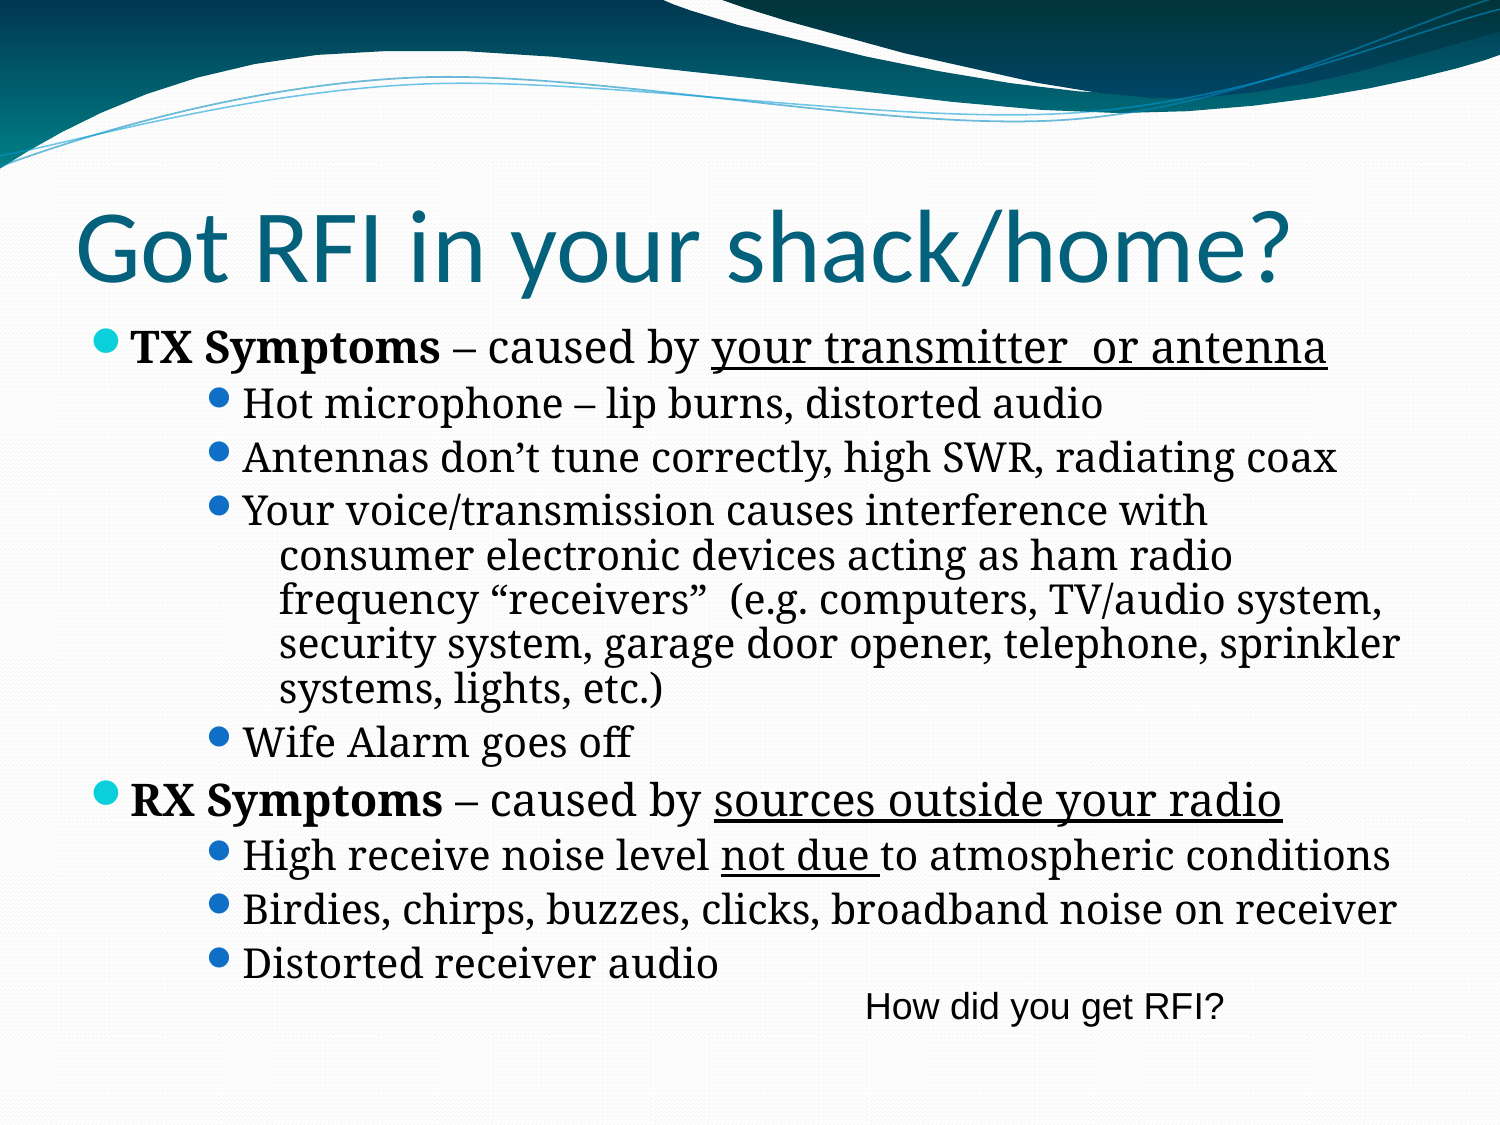

# Got RFI in your shack/home?
TX Symptoms – caused by your transmitter or antenna
Hot microphone – lip burns, distorted audio
Antennas don’t tune correctly, high SWR, radiating coax
Your voice/transmission causes interference with consumer electronic devices acting as ham radio frequency “receivers” (e.g. computers, TV/audio system, security system, garage door opener, telephone, sprinkler systems, lights, etc.)
Wife Alarm goes off
RX Symptoms – caused by sources outside your radio
High receive noise level not due to atmospheric conditions
Birdies, chirps, buzzes, clicks, broadband noise on receiver
Distorted receiver audio
How did you get RFI?